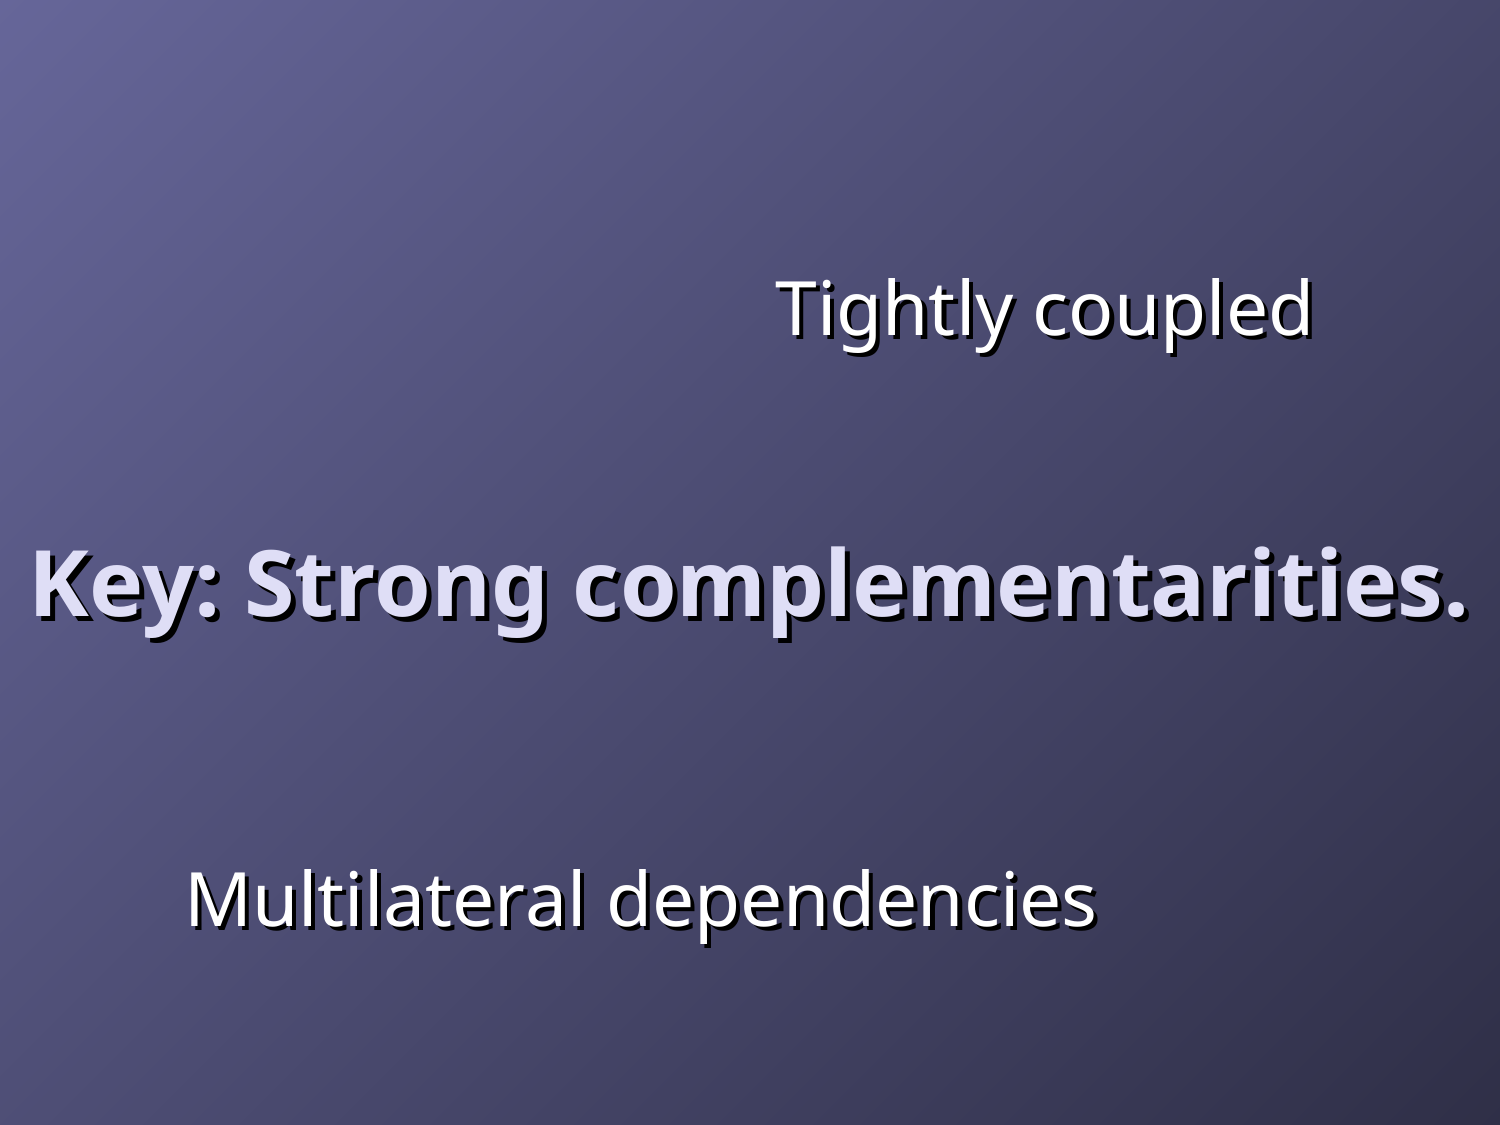

Tightly coupled
# Key: Strong complementarities.
Multilateral dependencies